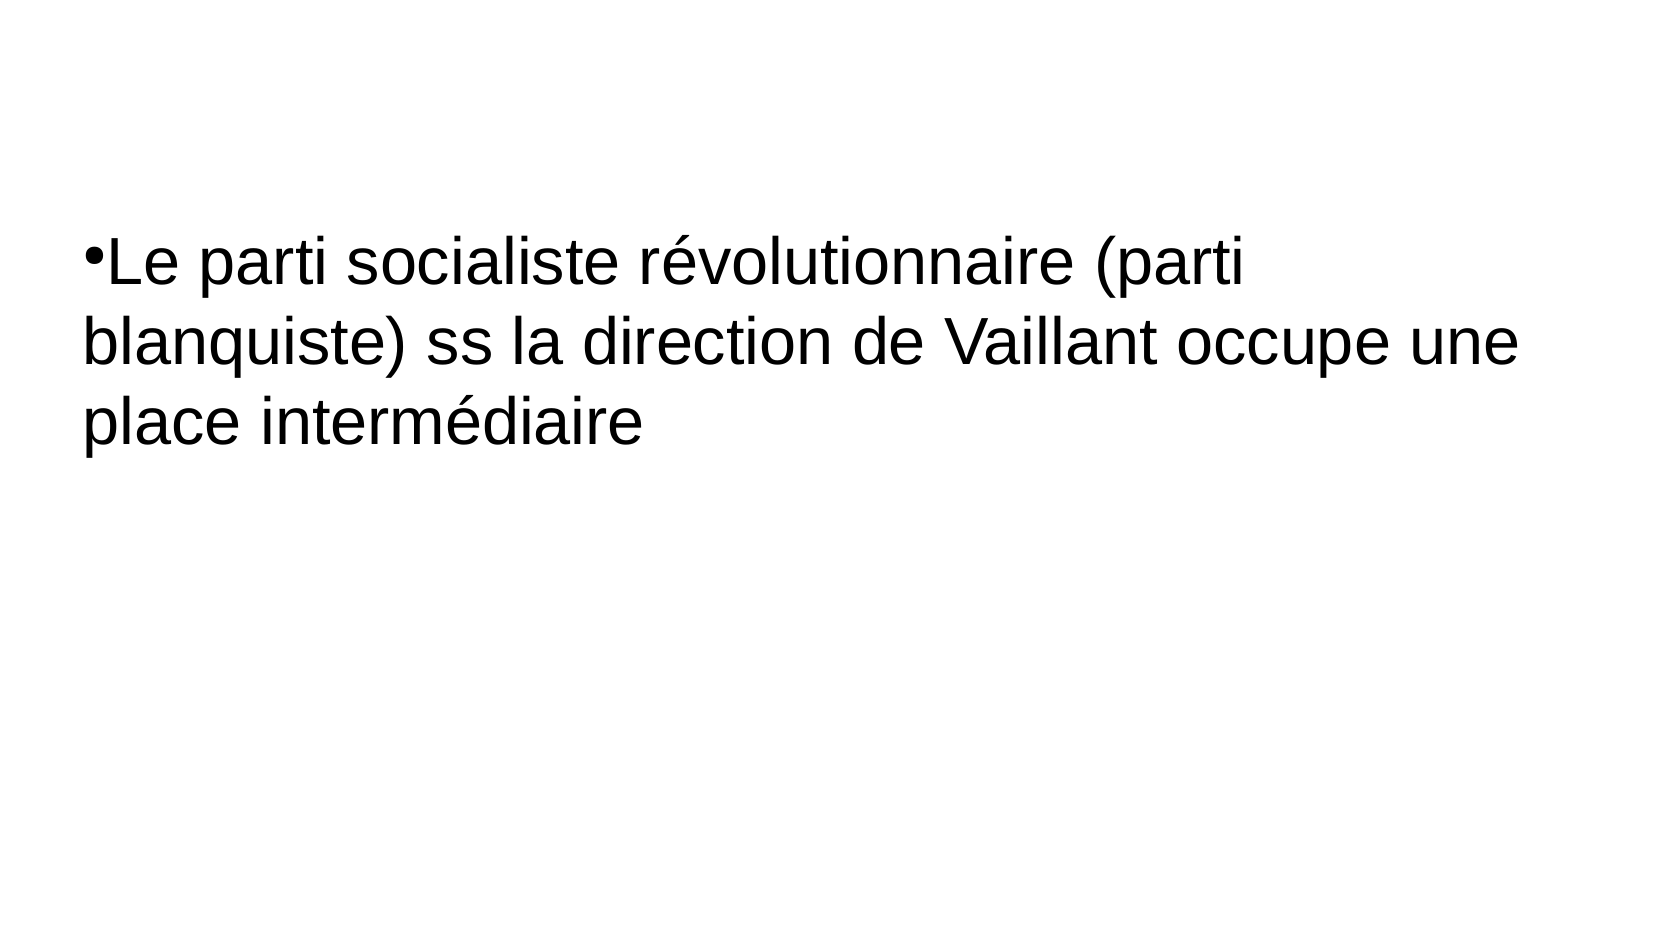

#
Le parti socialiste révolutionnaire (parti blanquiste) ss la direction de Vaillant occupe une place intermédiaire